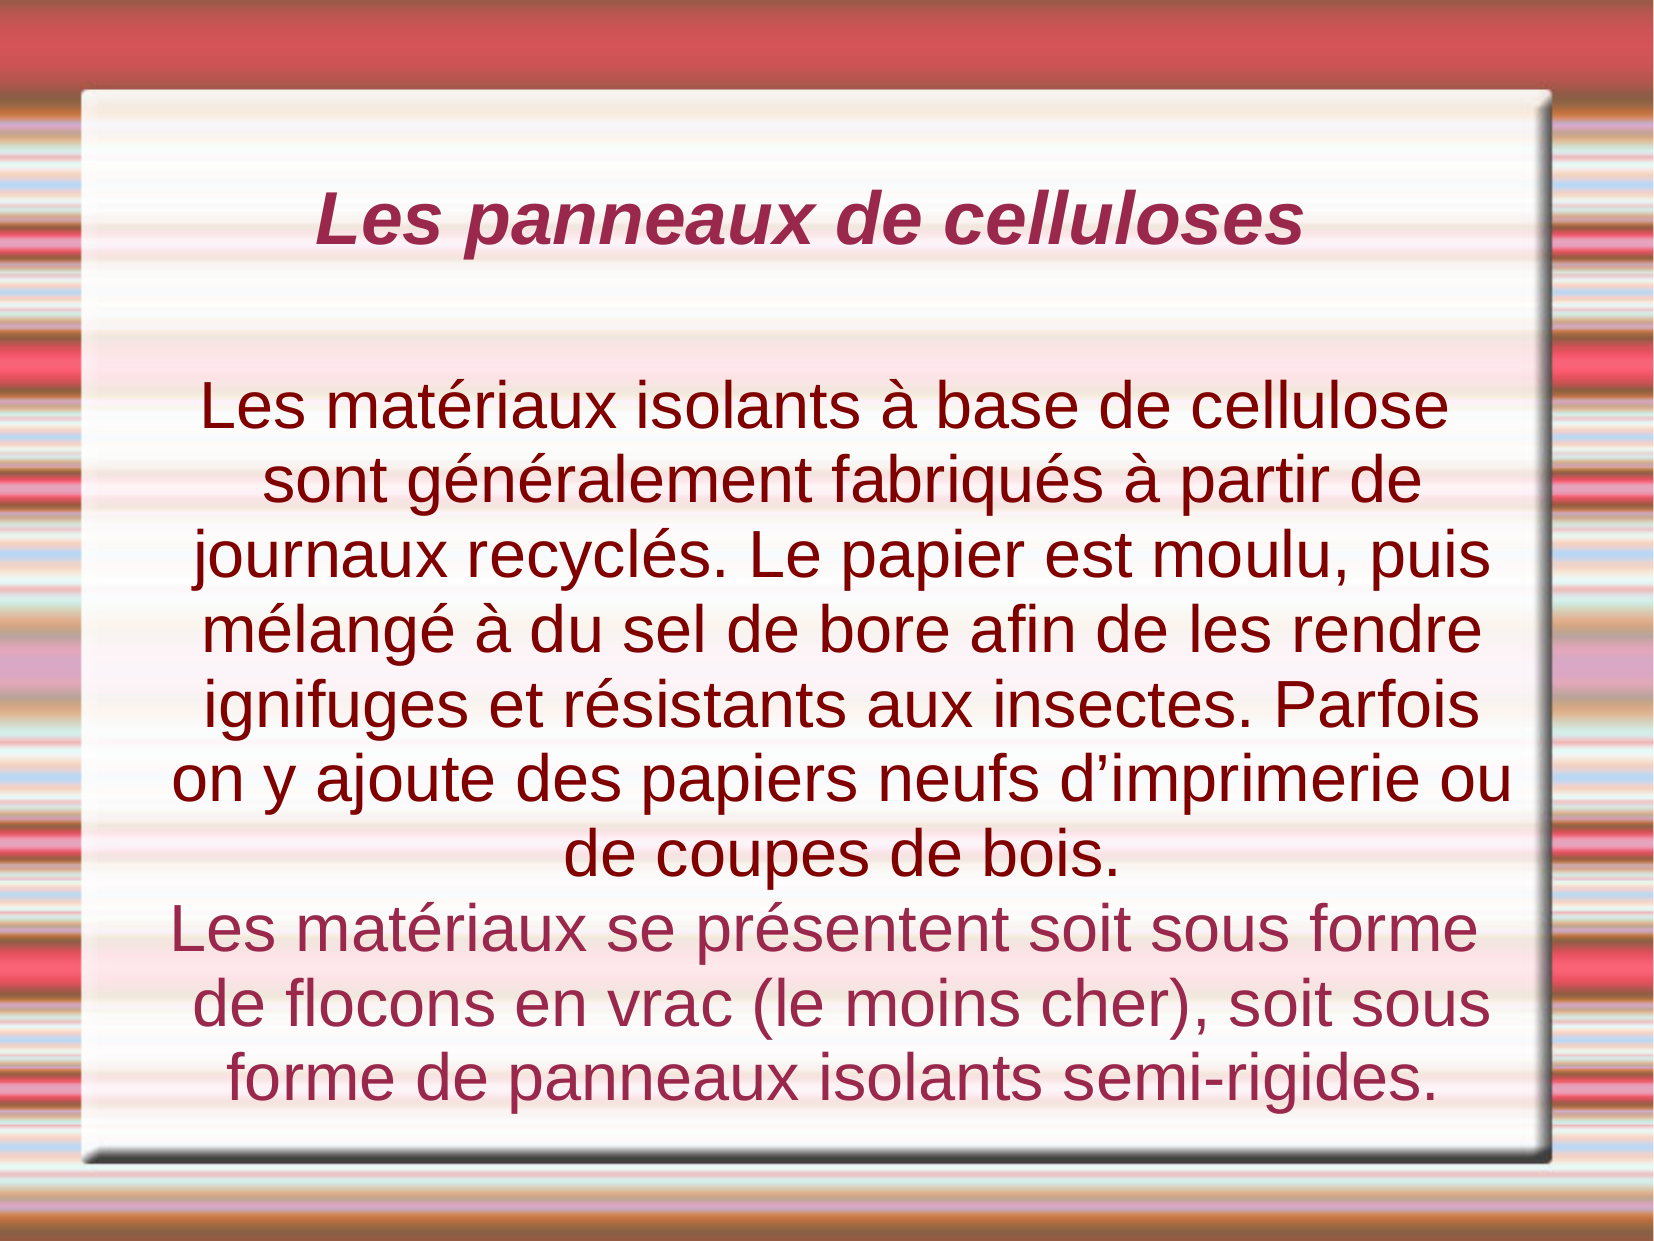

# Les panneaux de celluloses
Les matériaux isolants à base de cellulose sont généralement fabriqués à partir de journaux recyclés. Le papier est moulu, puis mélangé à du sel de bore afin de les rendre ignifuges et résistants aux insectes. Parfois on y ajoute des papiers neufs d’imprimerie ou de coupes de bois.
Les matériaux se présentent soit sous forme de flocons en vrac (le moins cher), soit sous forme de panneaux isolants semi-rigides.